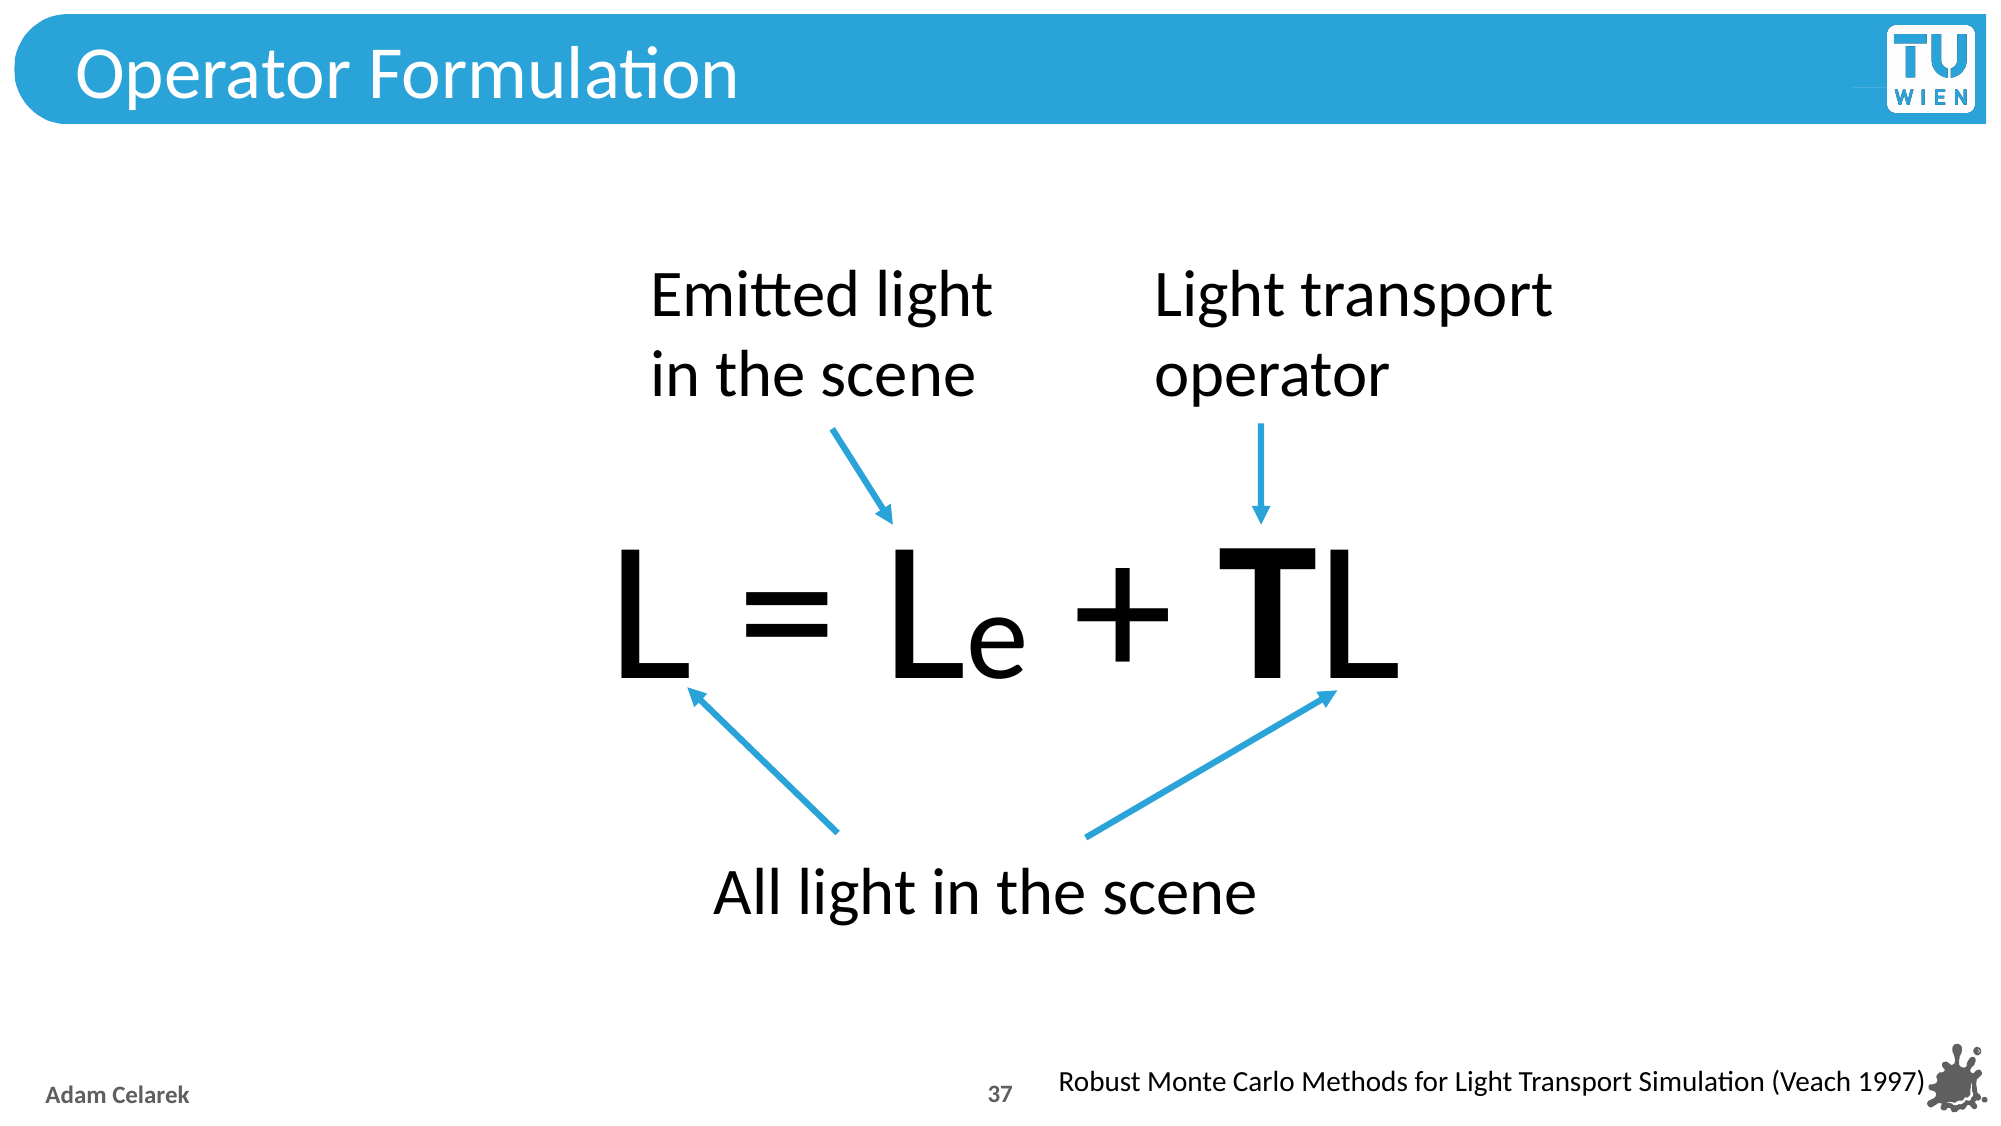

# Operator Formulation
L = Le + TL
Emitted light in the scene
Light transport operator
All light in the scene
Robust Monte Carlo Methods for Light Transport Simulation (Veach 1997)
Adam Celarek